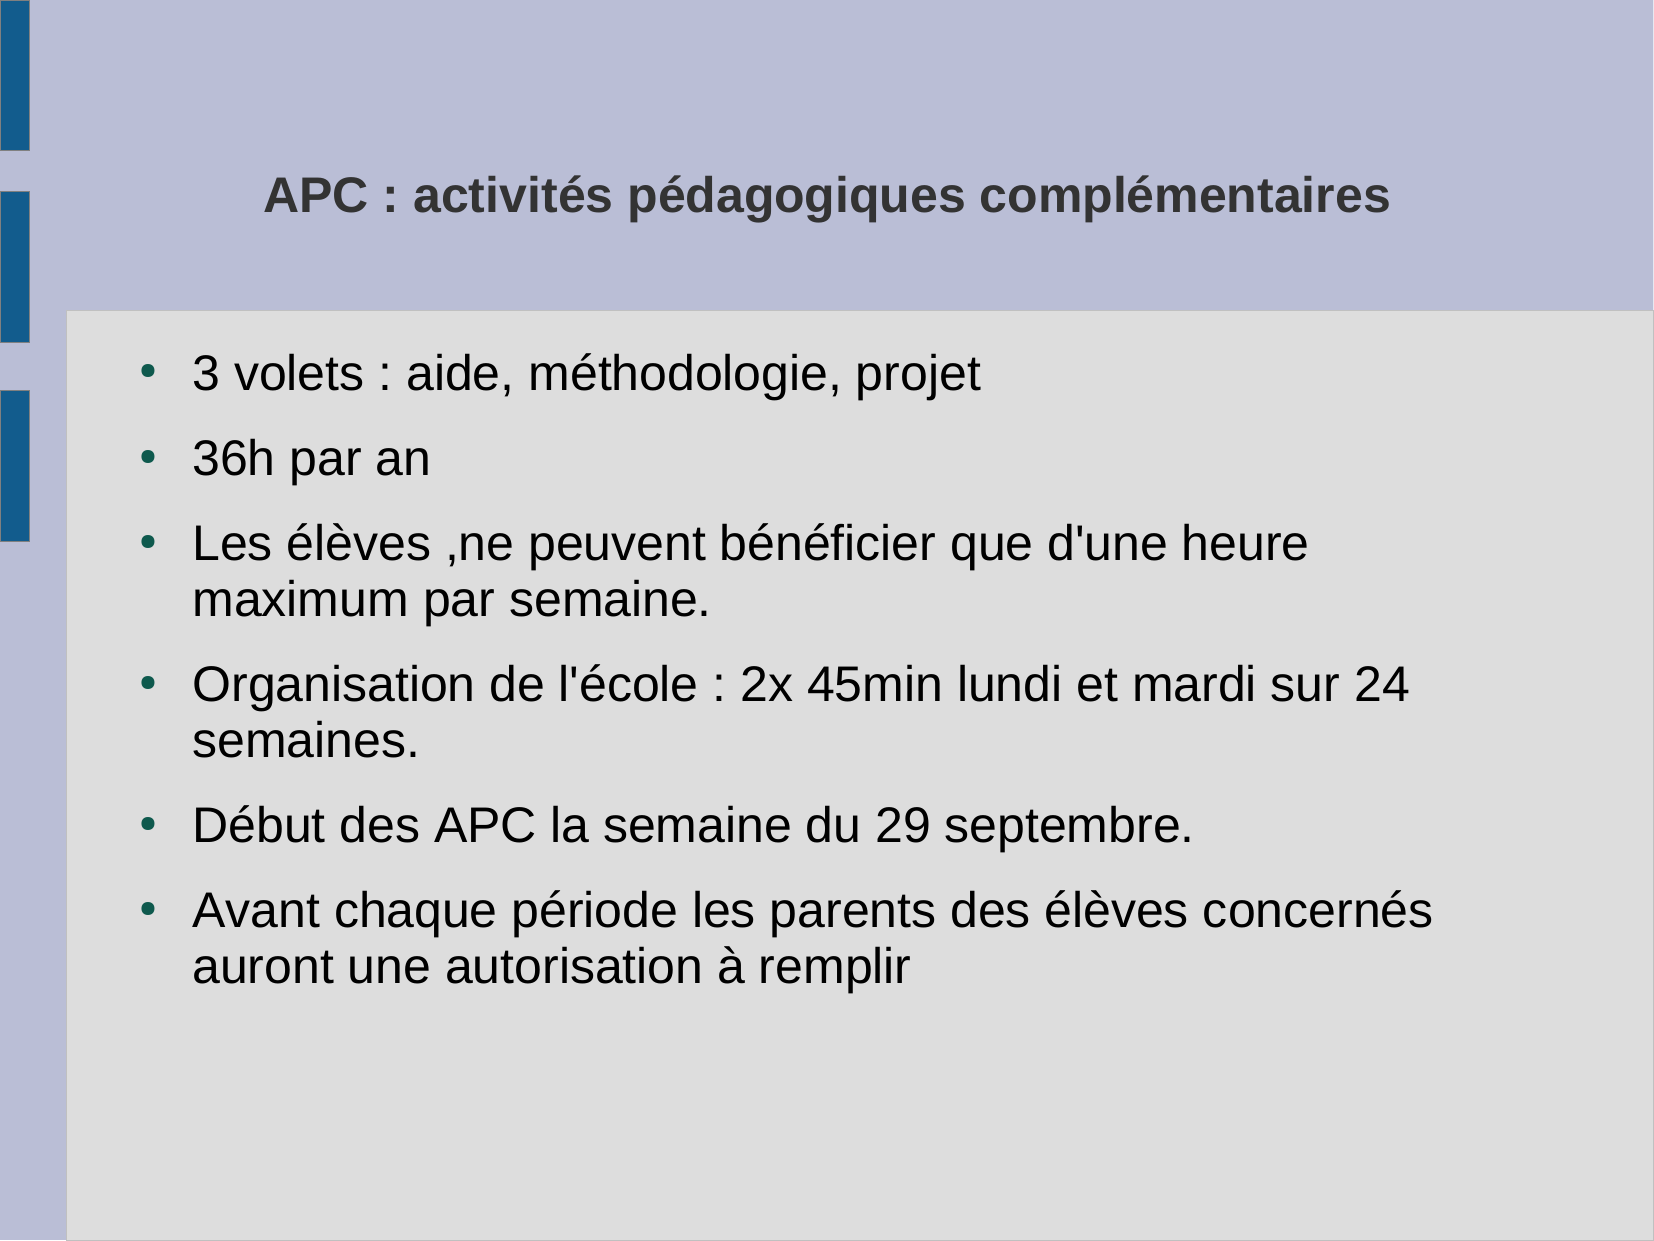

# APC : activités pédagogiques complémentaires
3 volets : aide, méthodologie, projet
36h par an
Les élèves ,ne peuvent bénéficier que d'une heure maximum par semaine.
Organisation de l'école : 2x 45min lundi et mardi sur 24 semaines.
Début des APC la semaine du 29 septembre.
Avant chaque période les parents des élèves concernés auront une autorisation à remplir